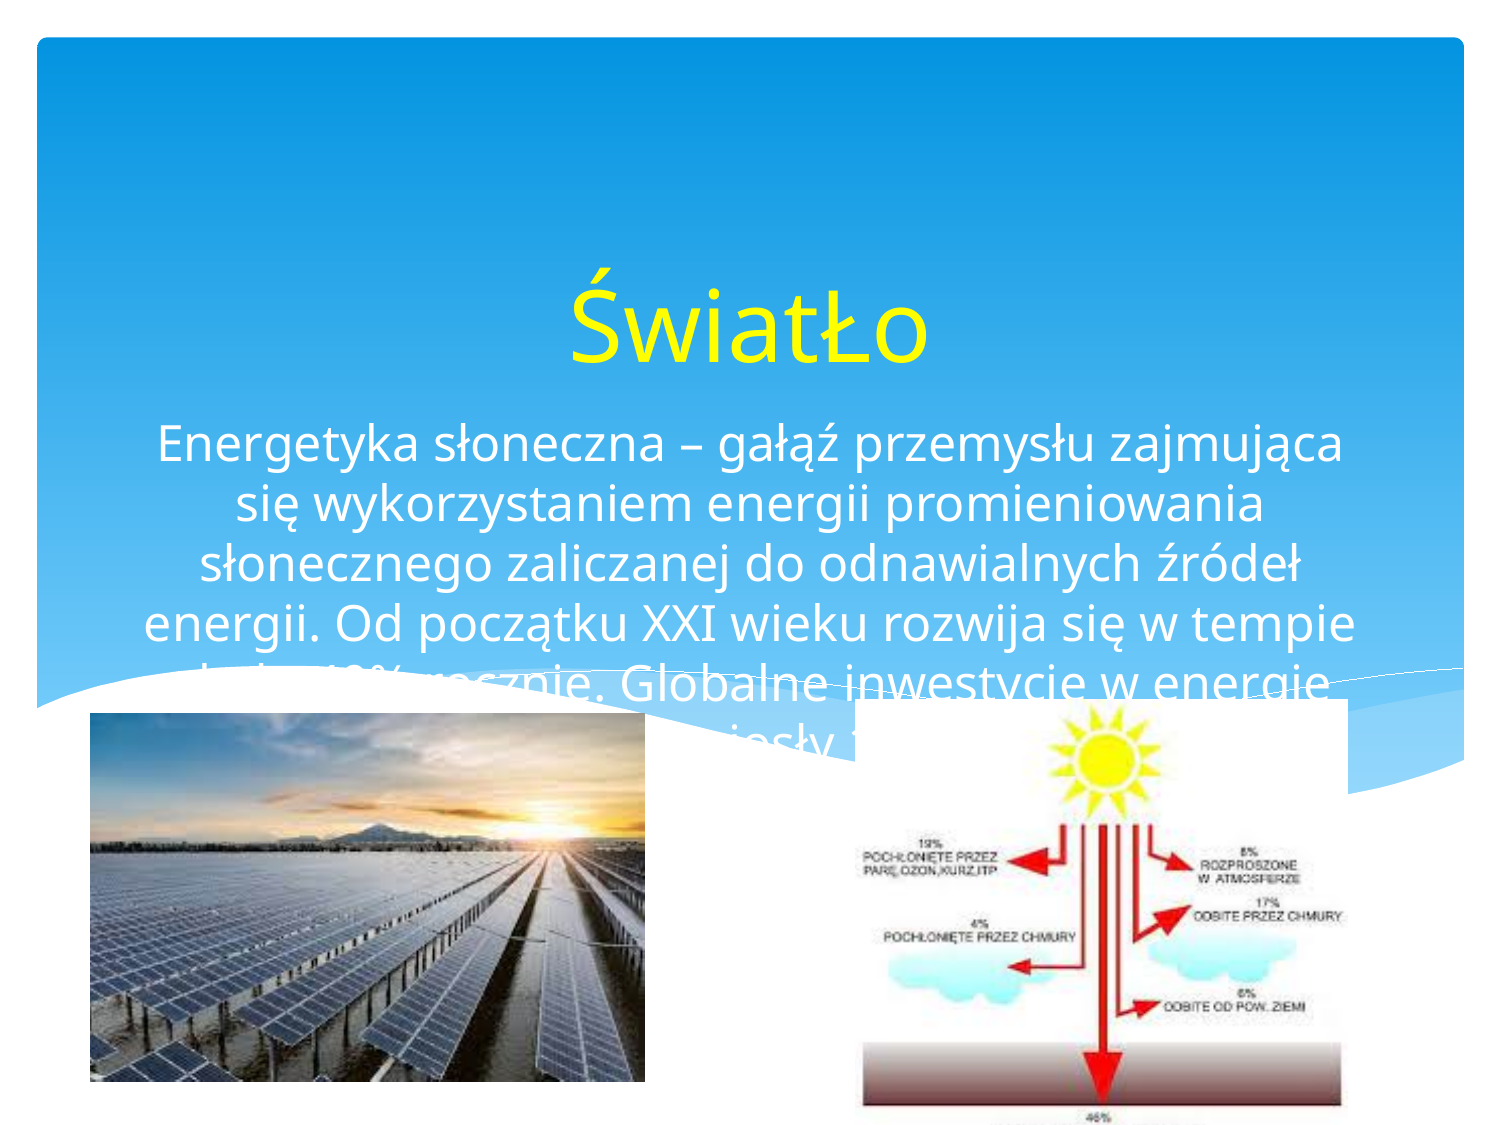

ŚwiatŁo
# Energetyka słoneczna – gałąź przemysłu zajmująca się wykorzystaniem energii promieniowania słonecznego zaliczanej do odnawialnych źródeł energii. Od początku XXI wieku rozwija się w tempie około 40% rocznie. Globalne inwestycje w energię słoneczną w 2014 wyniosły 149,6 mld dolarów.